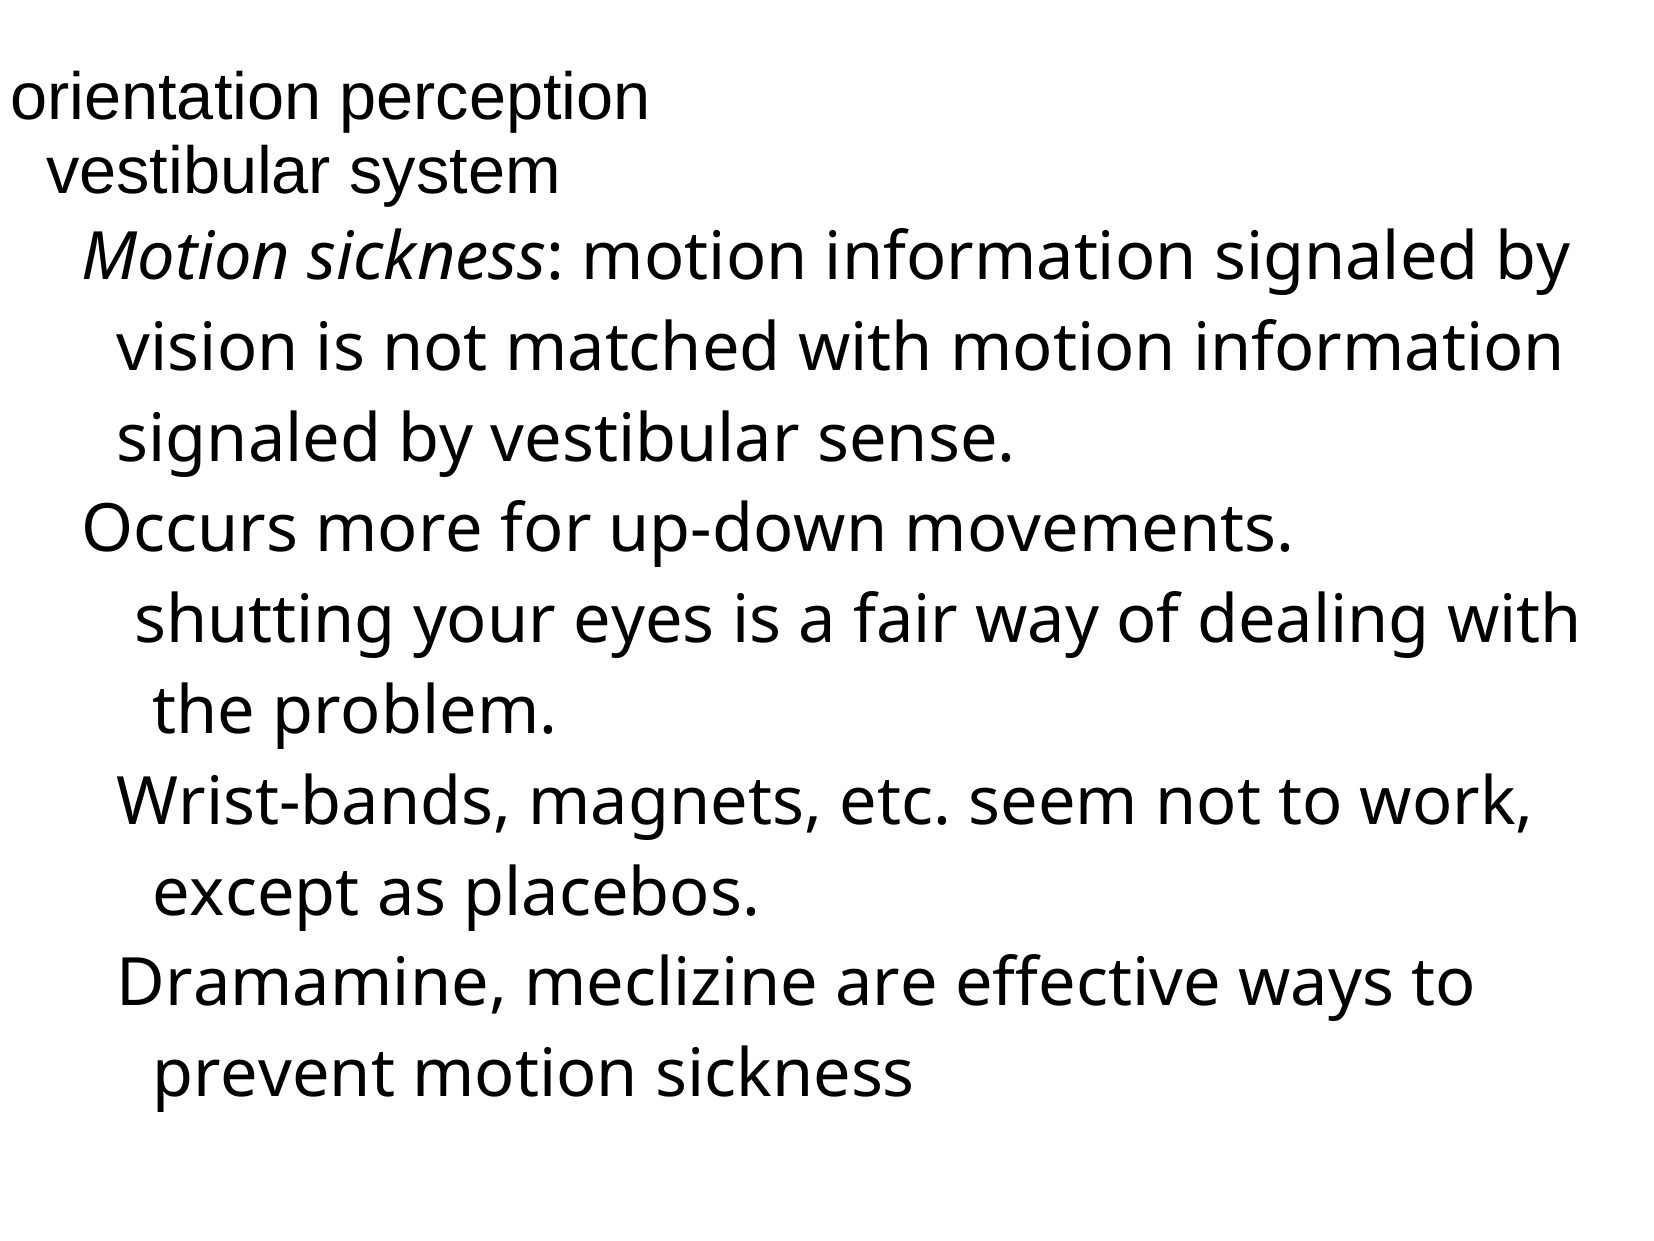

orientation perception
vestibular system
Motion sickness: motion information signaled by vision is not matched with motion information signaled by vestibular sense.
Occurs more for up-down movements.
 shutting your eyes is a fair way of dealing with the problem.
Wrist-bands, magnets, etc. seem not to work, except as placebos.
Dramamine, meclizine are effective ways to prevent motion sickness